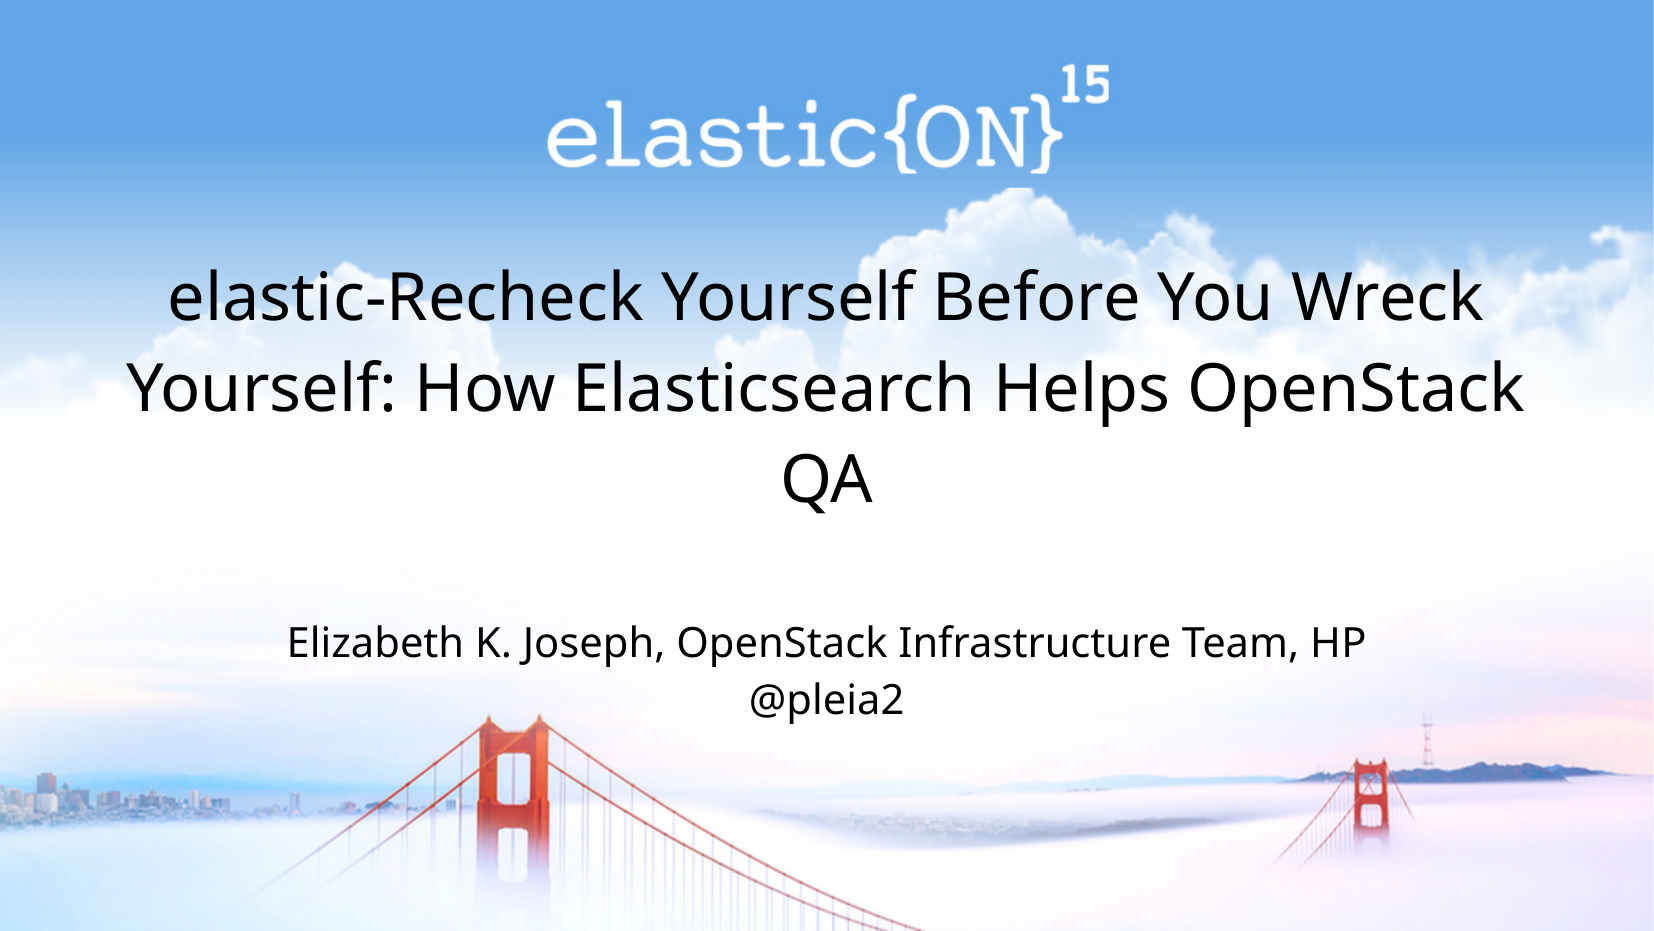

# elastic-Recheck Yourself Before You Wreck Yourself: How Elasticsearch Helps OpenStack QA
Elizabeth K. Joseph, OpenStack Infrastructure Team, HP
@pleia2